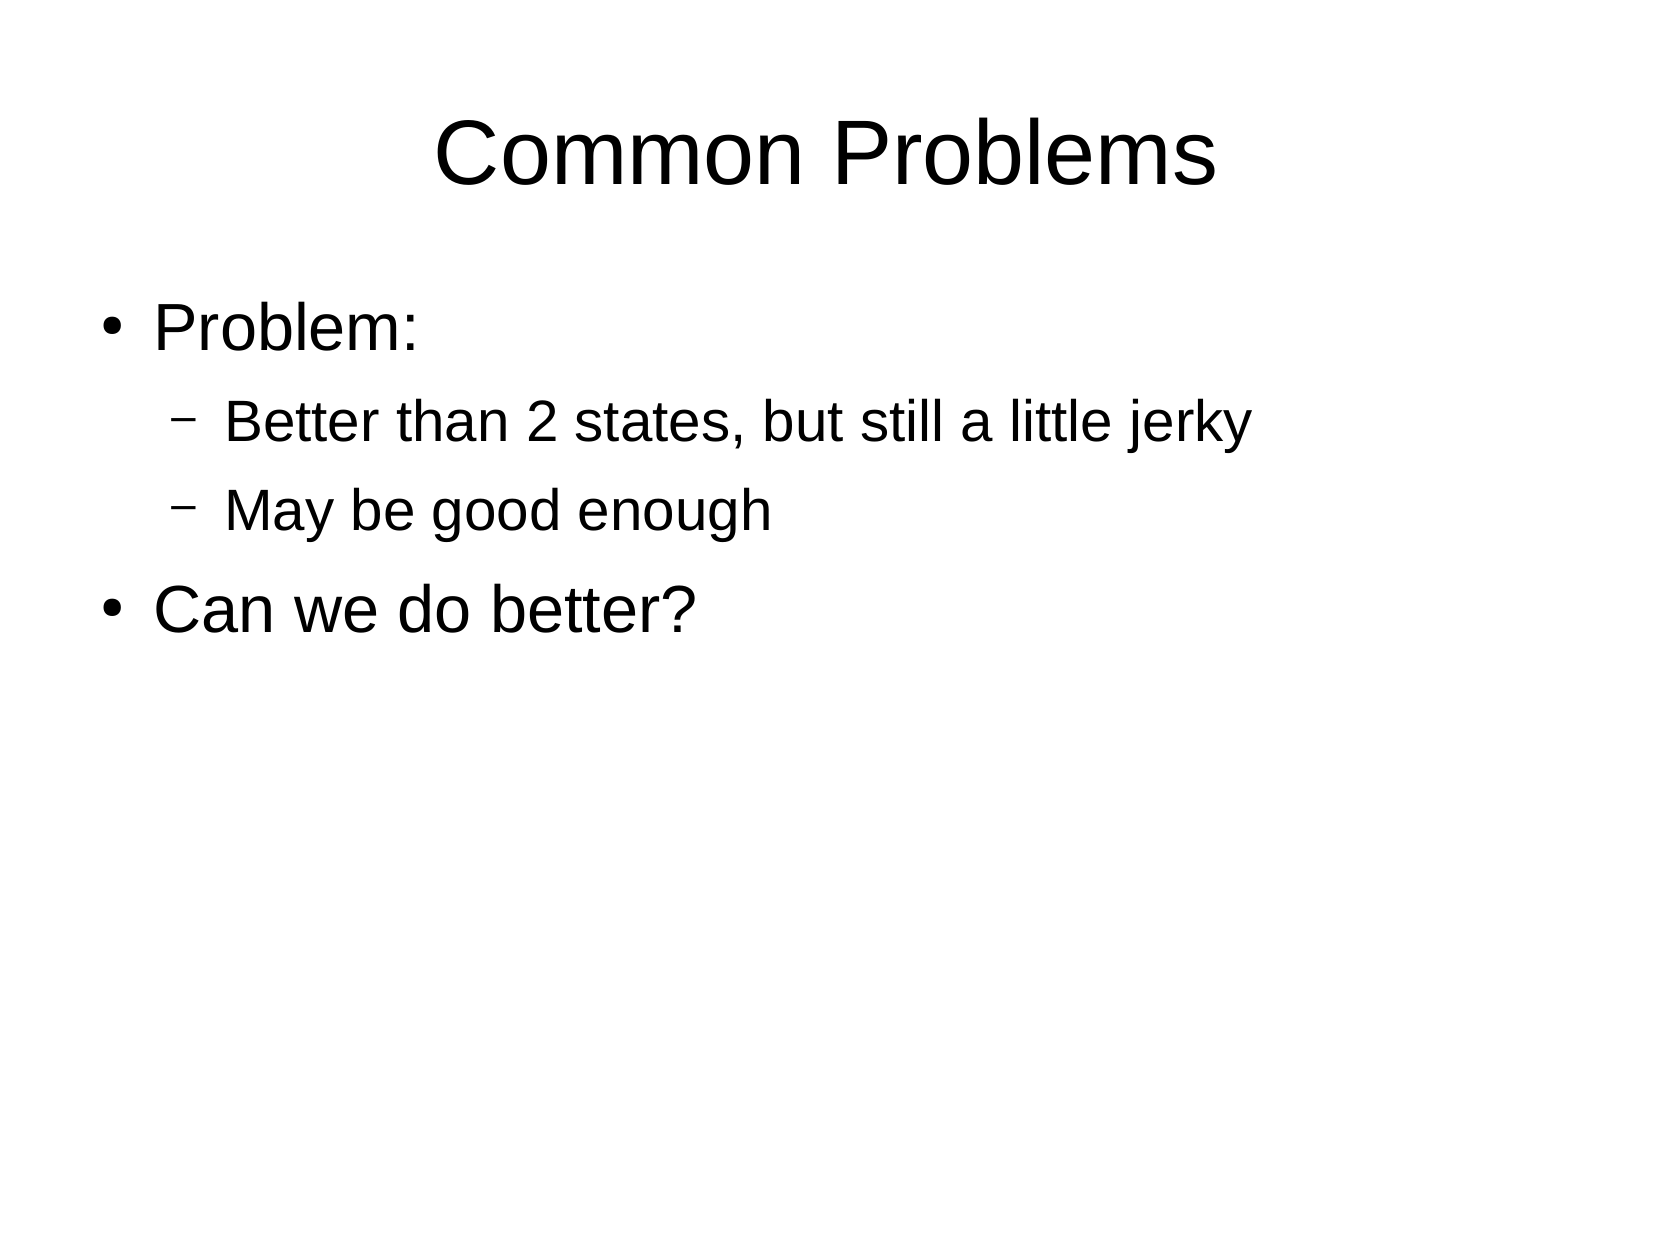

# Common Problems
Problem:
Better than 2 states, but still a little jerky
May be good enough
Can we do better?